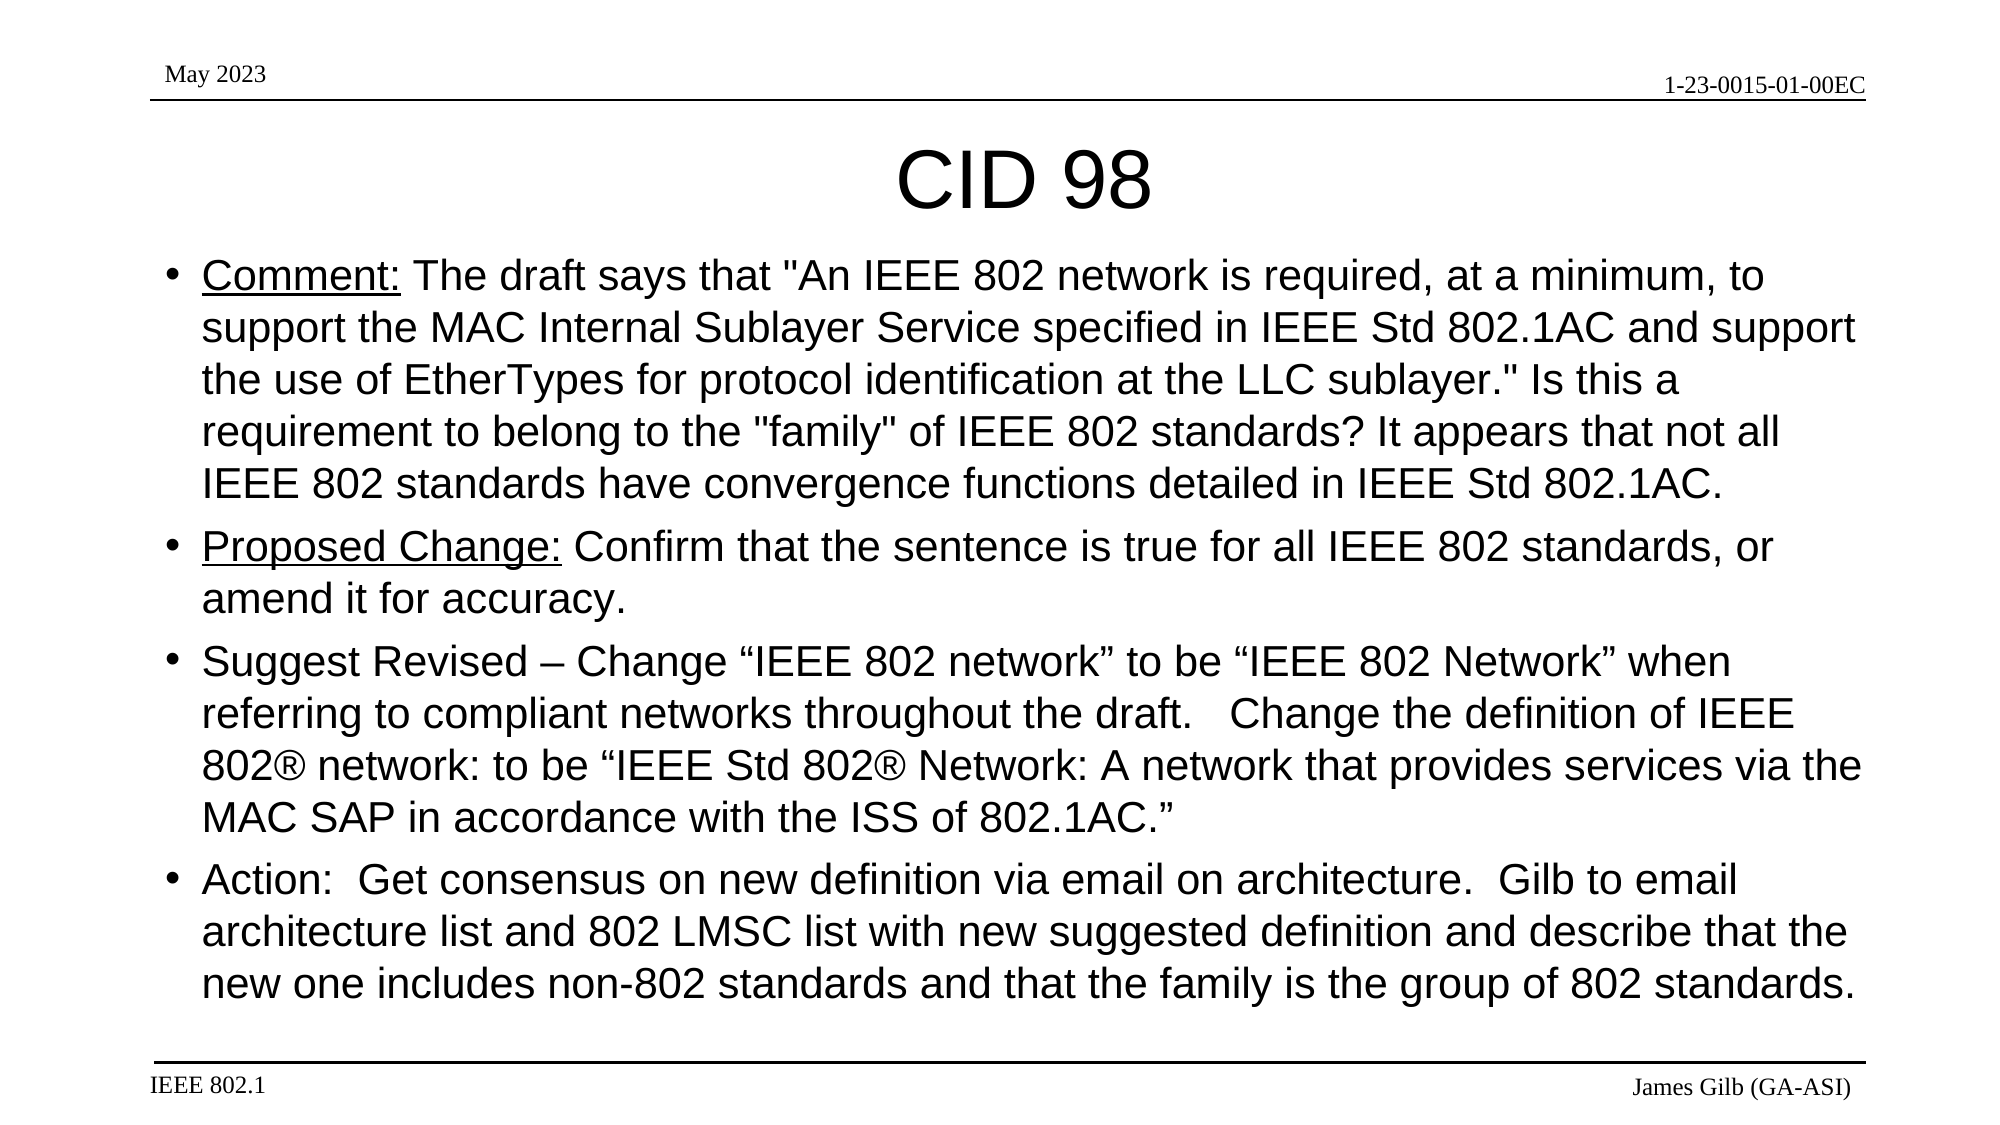

# CID 98
Comment: The draft says that "An IEEE 802 network is required, at a minimum, to support the MAC Internal Sublayer Service specified in IEEE Std 802.1AC and support the use of EtherTypes for protocol identification at the LLC sublayer." Is this a requirement to belong to the "family" of IEEE 802 standards? It appears that not all IEEE 802 standards have convergence functions detailed in IEEE Std 802.1AC.
Proposed Change: Confirm that the sentence is true for all IEEE 802 standards, or amend it for accuracy.
Suggest Revised – Change “IEEE 802 network” to be “IEEE 802 Network” when referring to compliant networks throughout the draft. Change the definition of IEEE 802® network: to be “IEEE Std 802® Network: A network that provides services via the MAC SAP in accordance with the ISS of 802.1AC.”
Action: Get consensus on new definition via email on architecture. Gilb to email architecture list and 802 LMSC list with new suggested definition and describe that the new one includes non-802 standards and that the family is the group of 802 standards.